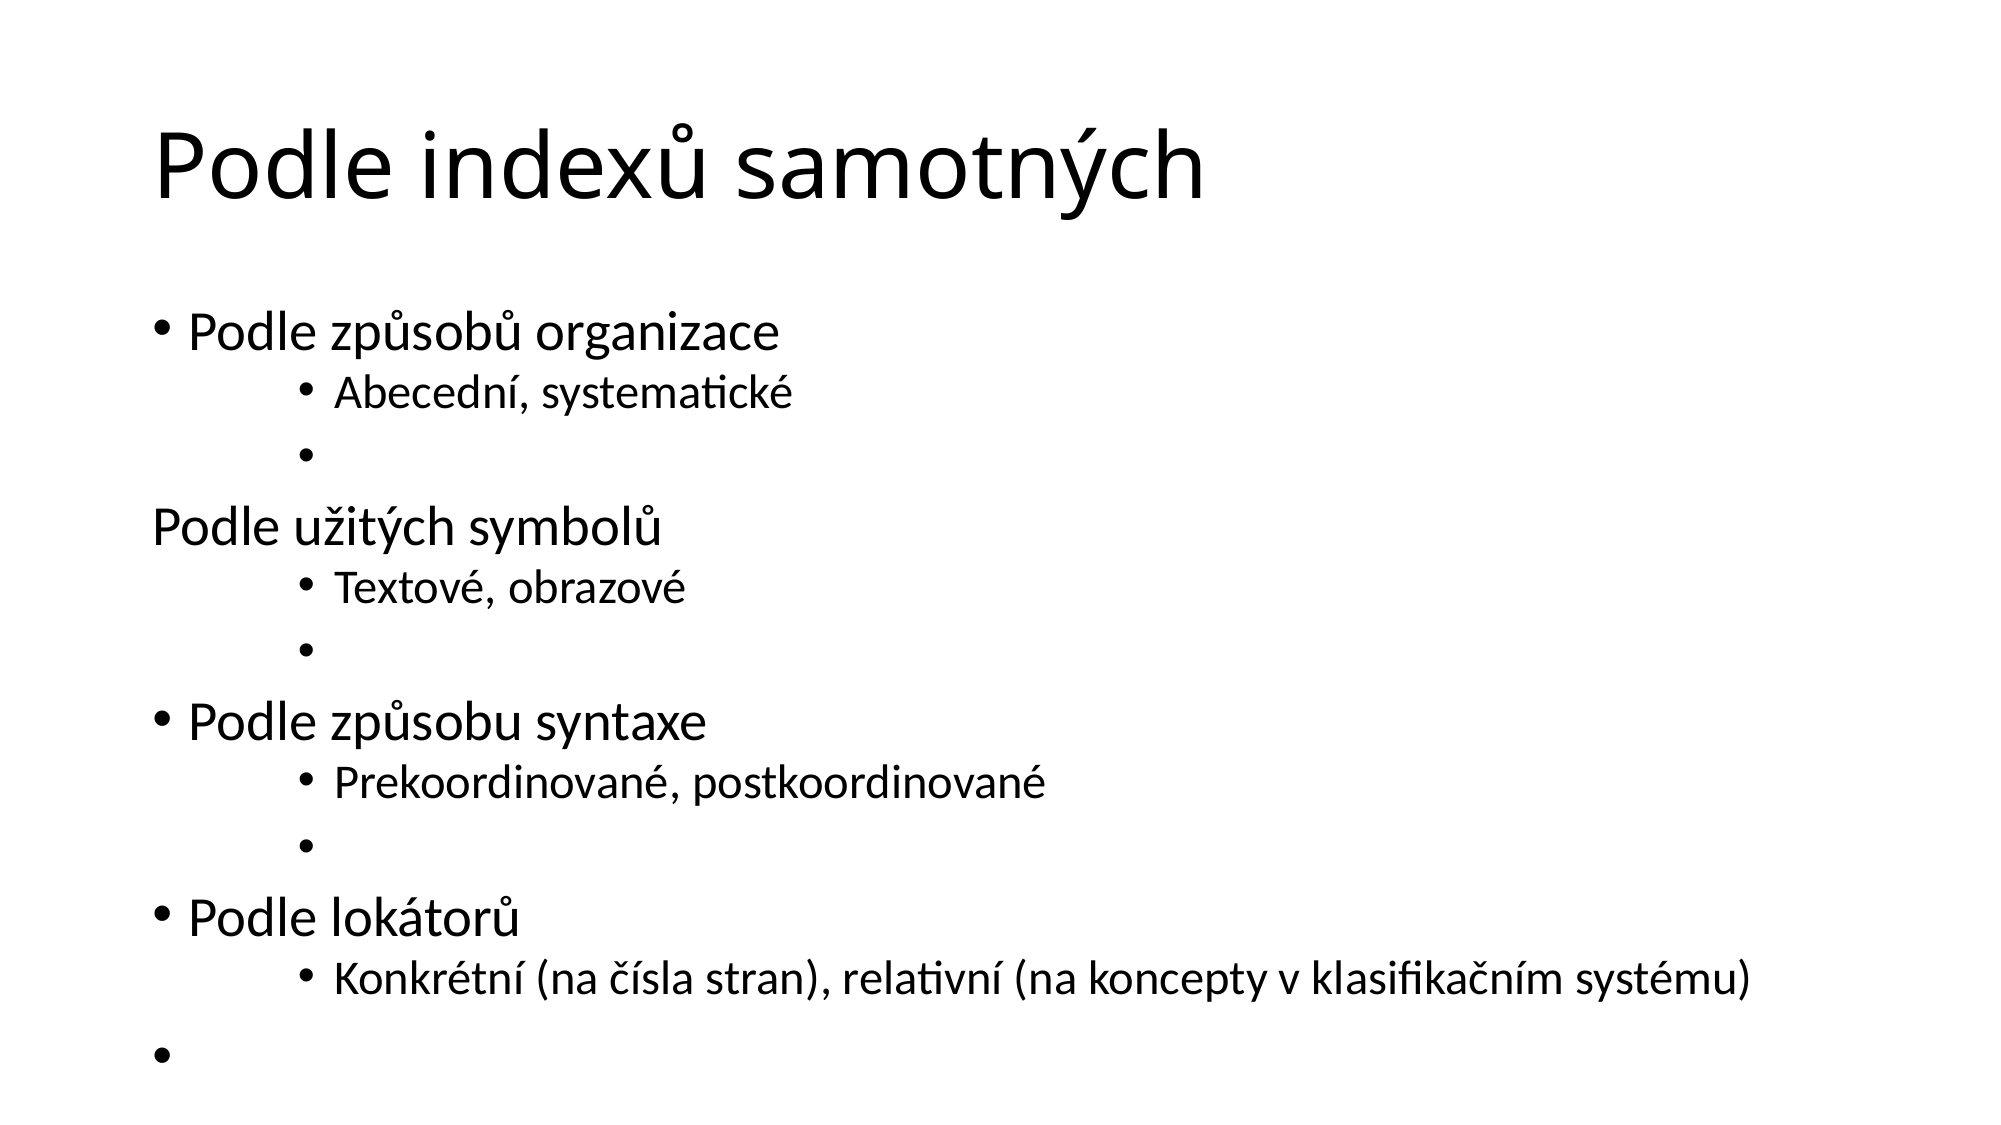

# Podle indexů samotných
Podle způsobů organizace
Abecední, systematické
Podle užitých symbolů
Textové, obrazové
Podle způsobu syntaxe
Prekoordinované, postkoordinované
Podle lokátorů
Konkrétní (na čísla stran), relativní (na koncepty v klasifikačním systému)